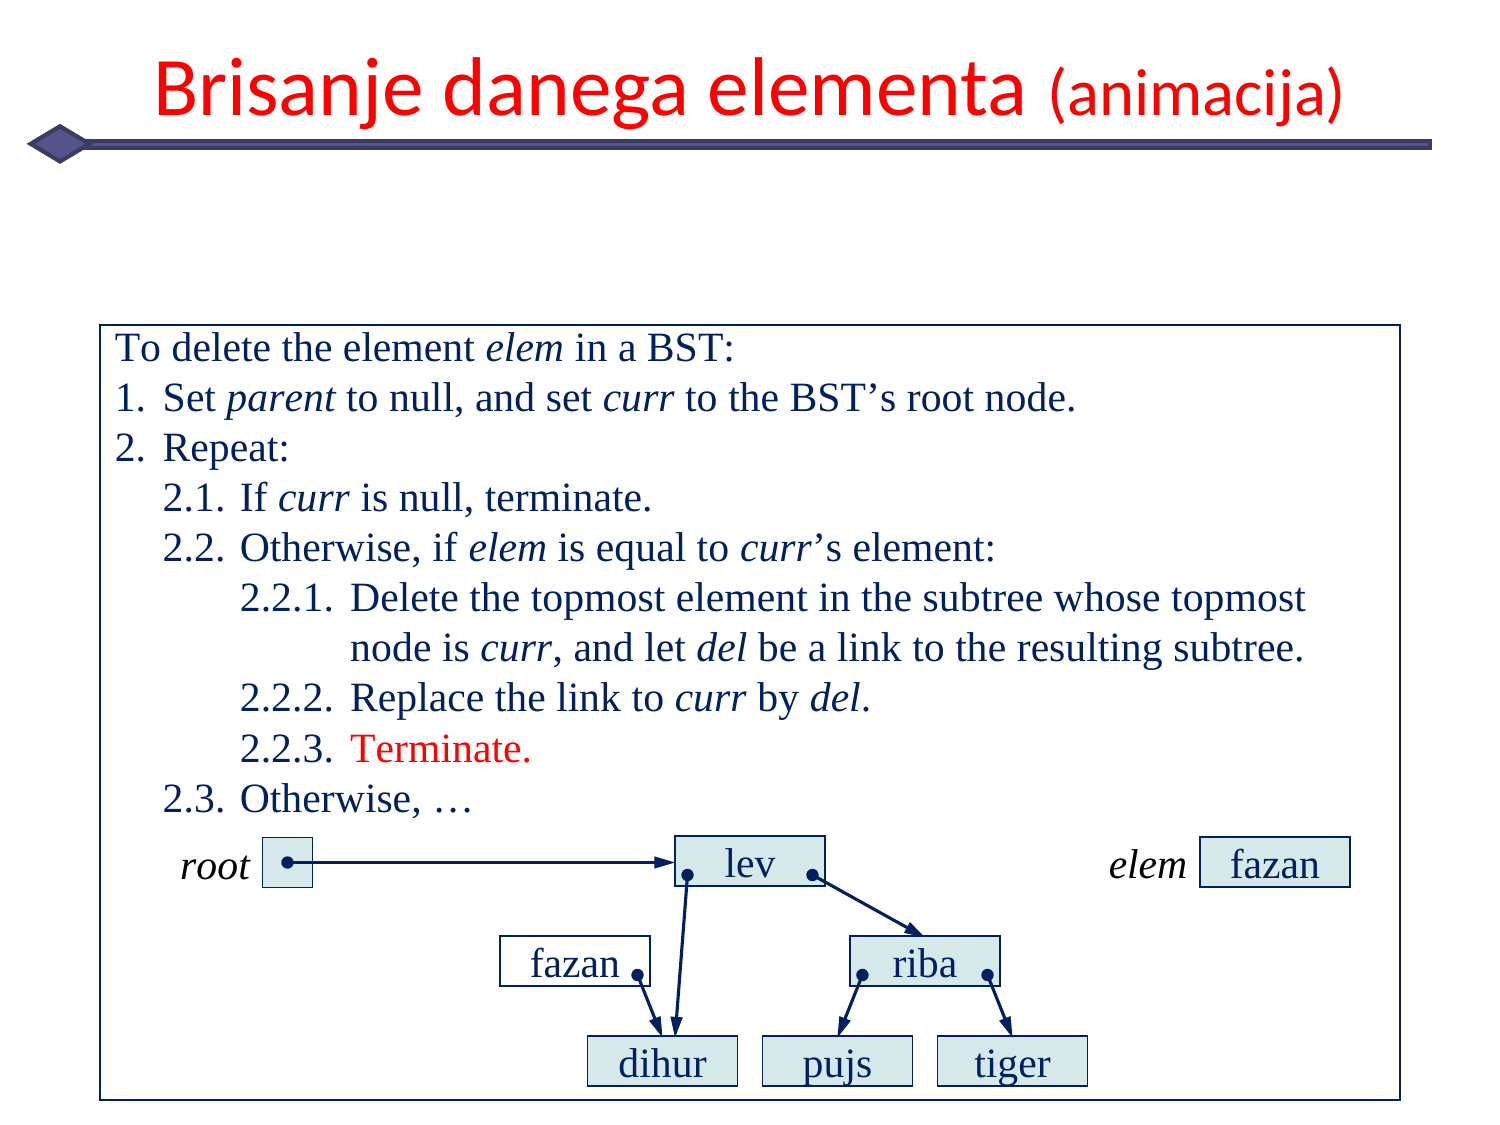

# Brisanje danega elementa (animacija)
To delete the element elem in a BST:
1.	Set parent to null, and set curr to the BST’s root node.
2.	Repeat:
	2.1.	If curr is null, terminate.
	2.2.	Otherwise, if elem is equal to curr’s element:
		…
	2.3.	Otherwise, if elem is less than curr’s element, set parent to curr,
		and set curr to curr’s left child.
	2.4.	Otherwise, if elem is greater than curr’s element, set parent to curr,
		and set curr to curr’s right child.
lev
elem
fazan
root
fazan
riba
dihur
pujs
tiger
To delete the element elem in a BST:
1.	Set parent to null, and set curr to the BST’s root node.
2.	Repeat:
	2.1.	If curr is null, terminate.
	2.2.	Otherwise, if elem is equal to curr’s element:
		…
	2.3.	Otherwise, if elem is less than curr’s element, set parent to curr,
		and set curr to curr’s left child.
	2.4.	Otherwise, if elem is greater than curr’s element, set parent to curr,
		and set curr to curr’s right child.
lev
elem
fazan
root
parent
fazan
riba
curr
dihur
pujs
tiger
To delete the element elem in a BST:
1.	Set parent to null, and set curr to the BST’s root node.
2.	Repeat:
	2.1.	If curr is null, terminate.
	2.2.	Otherwise, if elem is equal to curr’s element:
		…
	2.3.	Otherwise, if elem is less than curr’s element, set parent to curr,
		and set curr to curr’s left child.
	2.4.	Otherwise, if elem is greater than curr’s element, set parent to curr,
		and set curr to curr’s right child.
lev
elem
fazan
root
parent
fazan
riba
curr
dihur
pujs
tiger
To delete the element elem in a BST:
1.	Set parent to null, and set curr to the BST’s root node.
2.	Repeat:
	2.1.	If curr is null, terminate.
	2.2.	Otherwise, if elem is equal to curr’s element:
		2.2.1.	Delete the topmost element in the subtree whose topmost
			node is curr, and let del be a link to the resulting subtree.
		2.2.2.	Replace the link to curr by del.
		2.2.3.	Terminate.
	2.3.	Otherwise, …
lev
elem
fazan
root
parent
fazan
riba
curr
dihur
pujs
tiger
To delete the element elem in a BST:
1.	Set parent to null, and set curr to the BST’s root node.
2.	Repeat:
	2.1.	If curr is null, terminate.
	2.2.	Otherwise, if elem is equal to curr’s element:
		2.2.1.	Delete the topmost element in the subtree whose topmost
			node is curr, and let del be a link to the resulting subtree.
		2.2.2.	Replace the link to curr by del.
		2.2.3.	Terminate.
	2.3.	Otherwise, …
lev
elem
fazan
root
parent
fazan
riba
curr
del
dihur
pujs
tiger
To delete the element elem in a BST:
1.	Set parent to null, and set curr to the BST’s root node.
2.	Repeat:
	2.1.	If curr is null, terminate.
	2.2.	Otherwise, if elem is equal to curr’s element:
		2.2.1.	Delete the topmost element in the subtree whose topmost
			node is curr, and let del be a link to the resulting subtree.
		2.2.2.	Replace the link to curr by del.
		2.2.3.	Terminate.
	2.3.	Otherwise, …
lev
elem
fazan
root
parent
fazan
riba
curr
del
dihur
pujs
tiger
To delete the element elem in a BST:
1.	Set parent to null, and set curr to the BST’s root node.
2.	Repeat:
	2.1.	If curr is null, terminate.
	2.2.	Otherwise, if elem is equal to curr’s element:
		2.2.1.	Delete the topmost element in the subtree whose topmost
			node is curr, and let del be a link to the resulting subtree.
		2.2.2.	Replace the link to curr by del.
		2.2.3.	Terminate.
	2.3.	Otherwise, …
lev
elem
fazan
root
fazan
riba
dihur
pujs
tiger